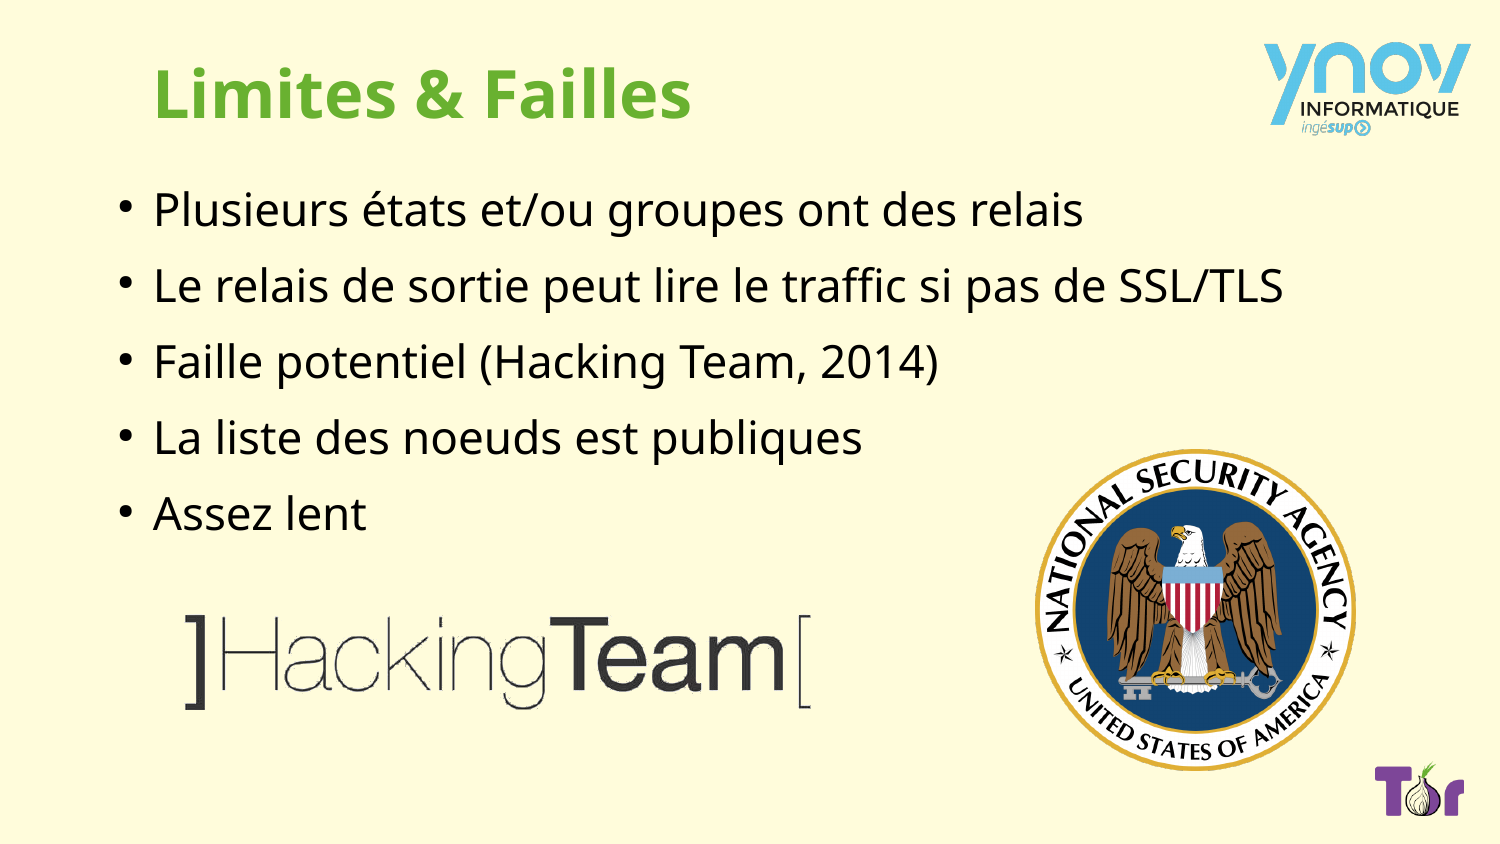

Limites & Failles
Plusieurs états et/ou groupes ont des relais
Le relais de sortie peut lire le traffic si pas de SSL/TLS
Faille potentiel (Hacking Team, 2014)
La liste des noeuds est publiques
Assez lent